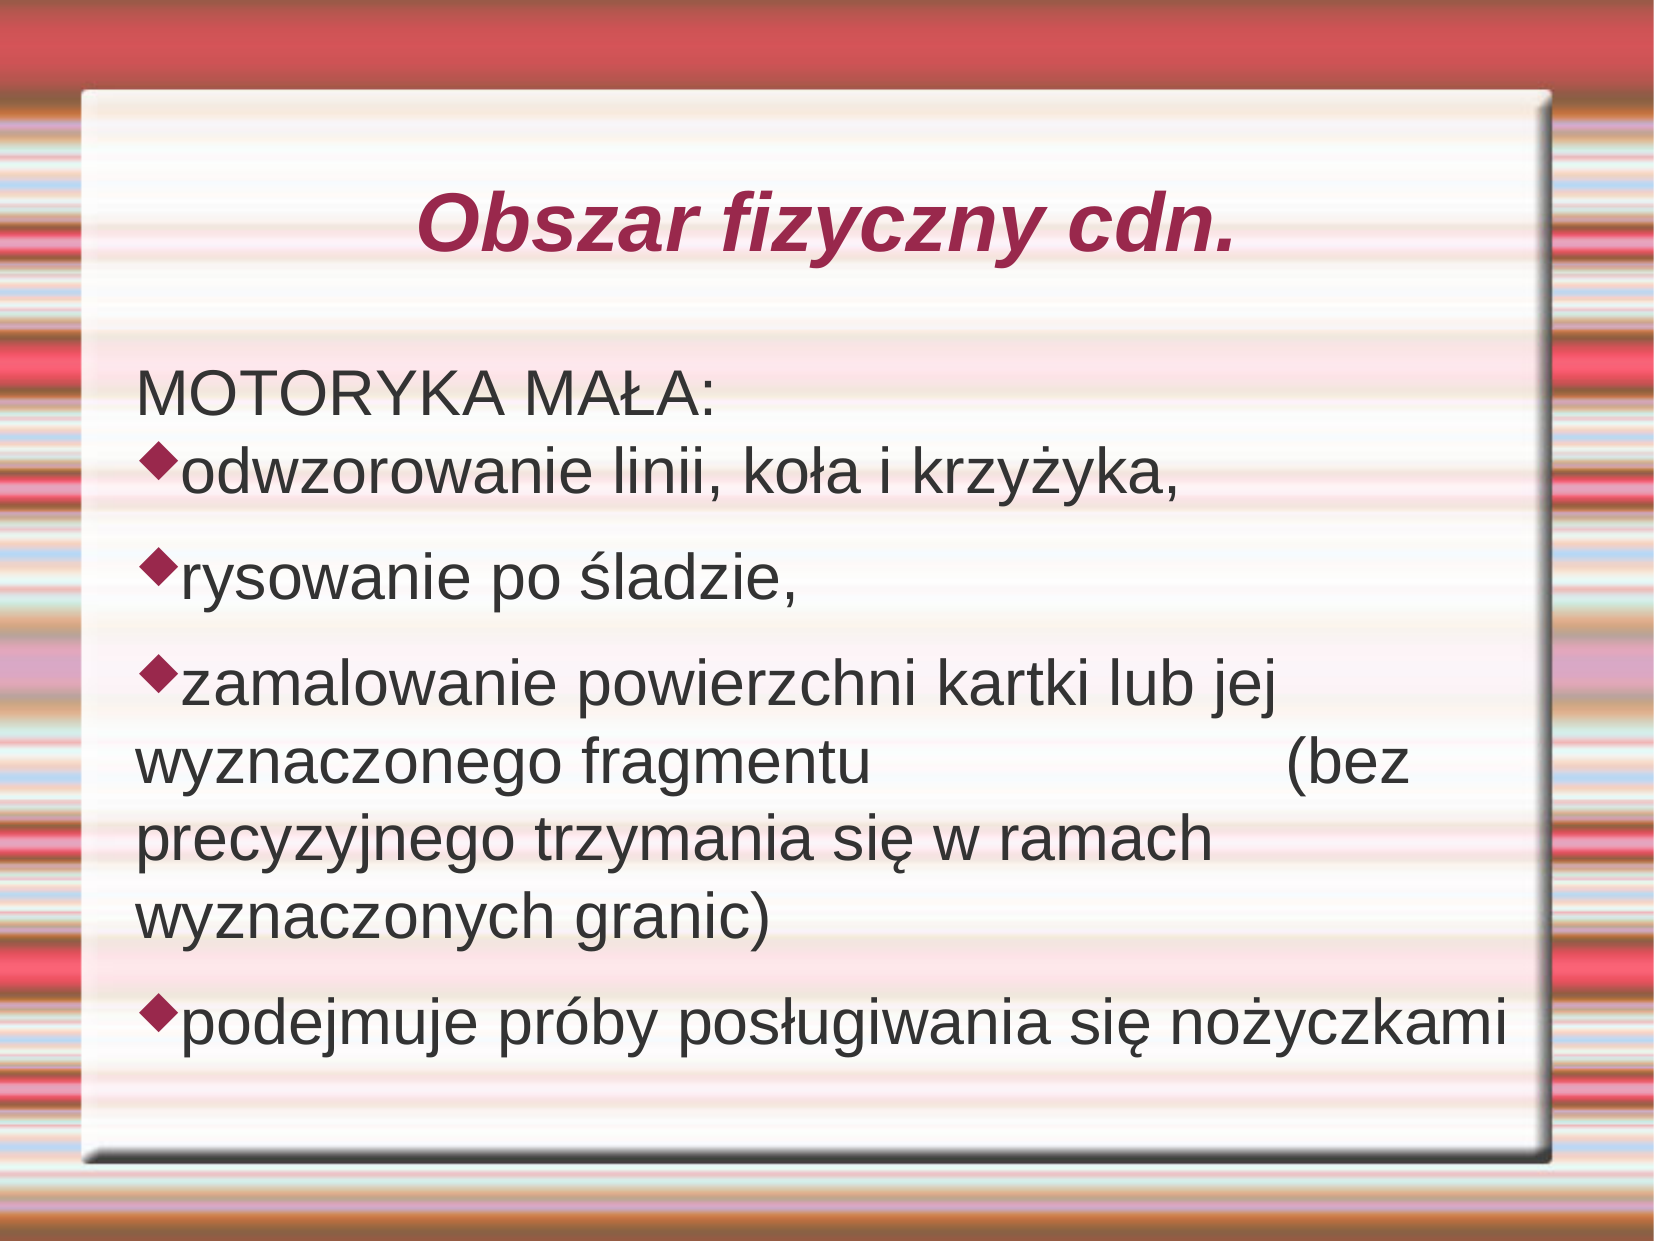

# Obszar fizyczny cdn.
MOTORYKA MAŁA:
odwzorowanie linii, koła i krzyżyka,
rysowanie po śladzie,
zamalowanie powierzchni kartki lub jej wyznaczonego fragmentu (bez precyzyjnego trzymania się w ramach wyznaczonych granic)
podejmuje próby posługiwania się nożyczkami